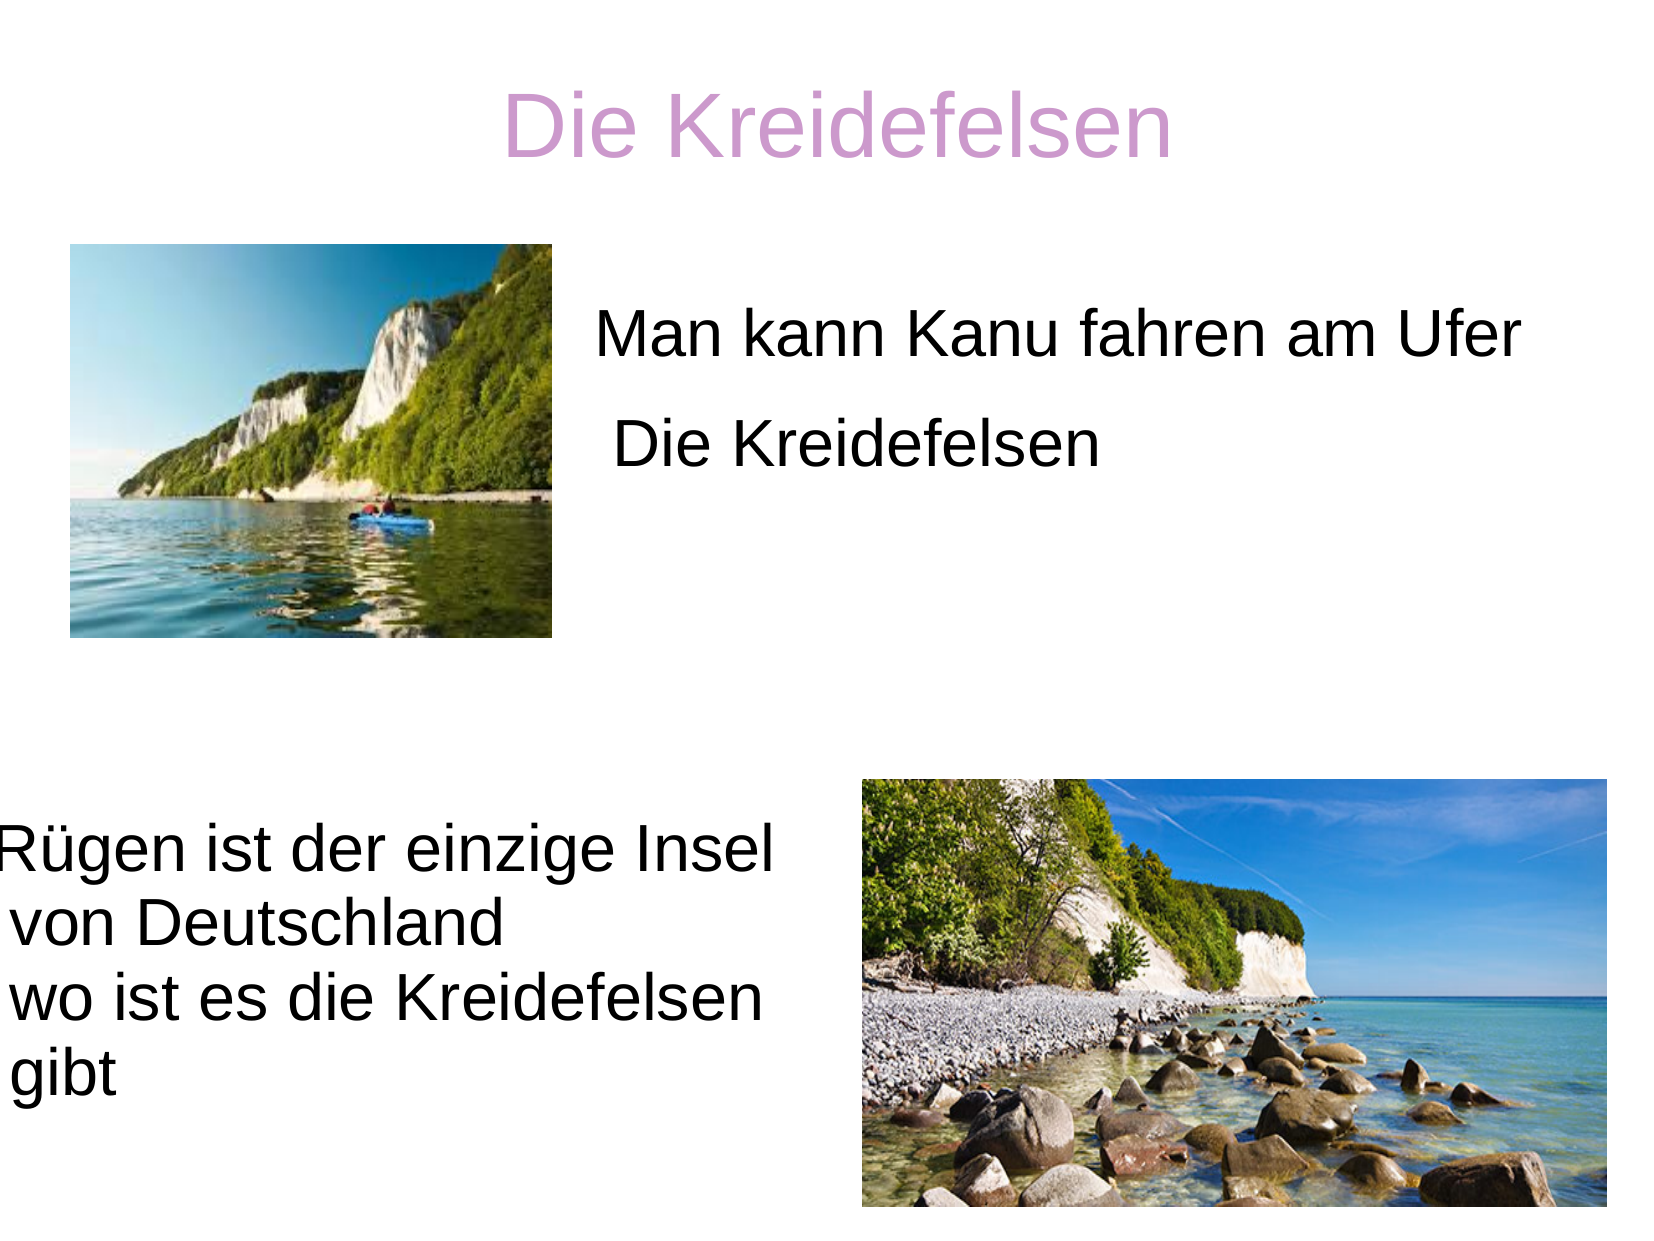

# Die Kreidefelsen
 Man kann Kanu fahren am Ufer
 Die Kreidefelsen
Rügen ist der einzige Insel
 von Deutschland
 wo ist es die Kreidefelsen
 gibt